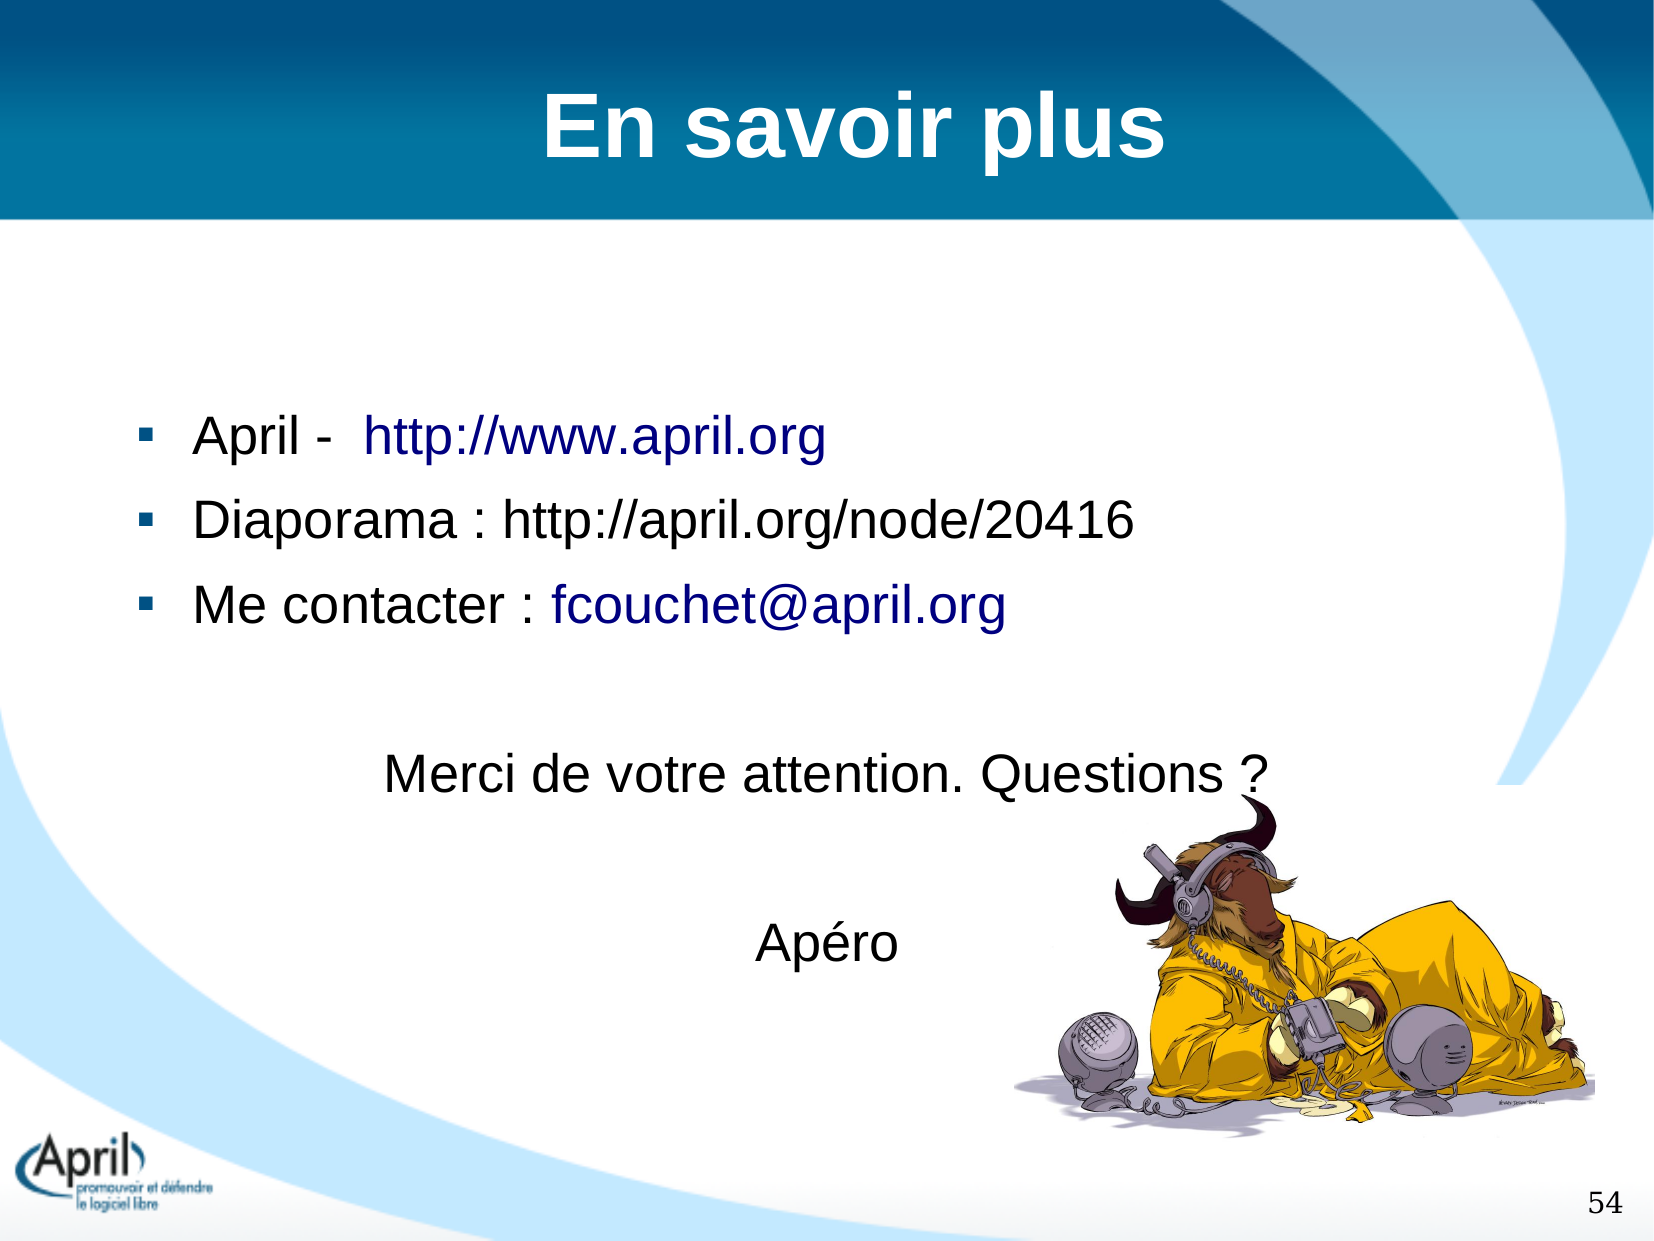

# En savoir plus
April - http://www.april.org
Diaporama : http://april.org/node/20416
Me contacter : fcouchet@april.org
Merci de votre attention. Questions ?
Apéro
54